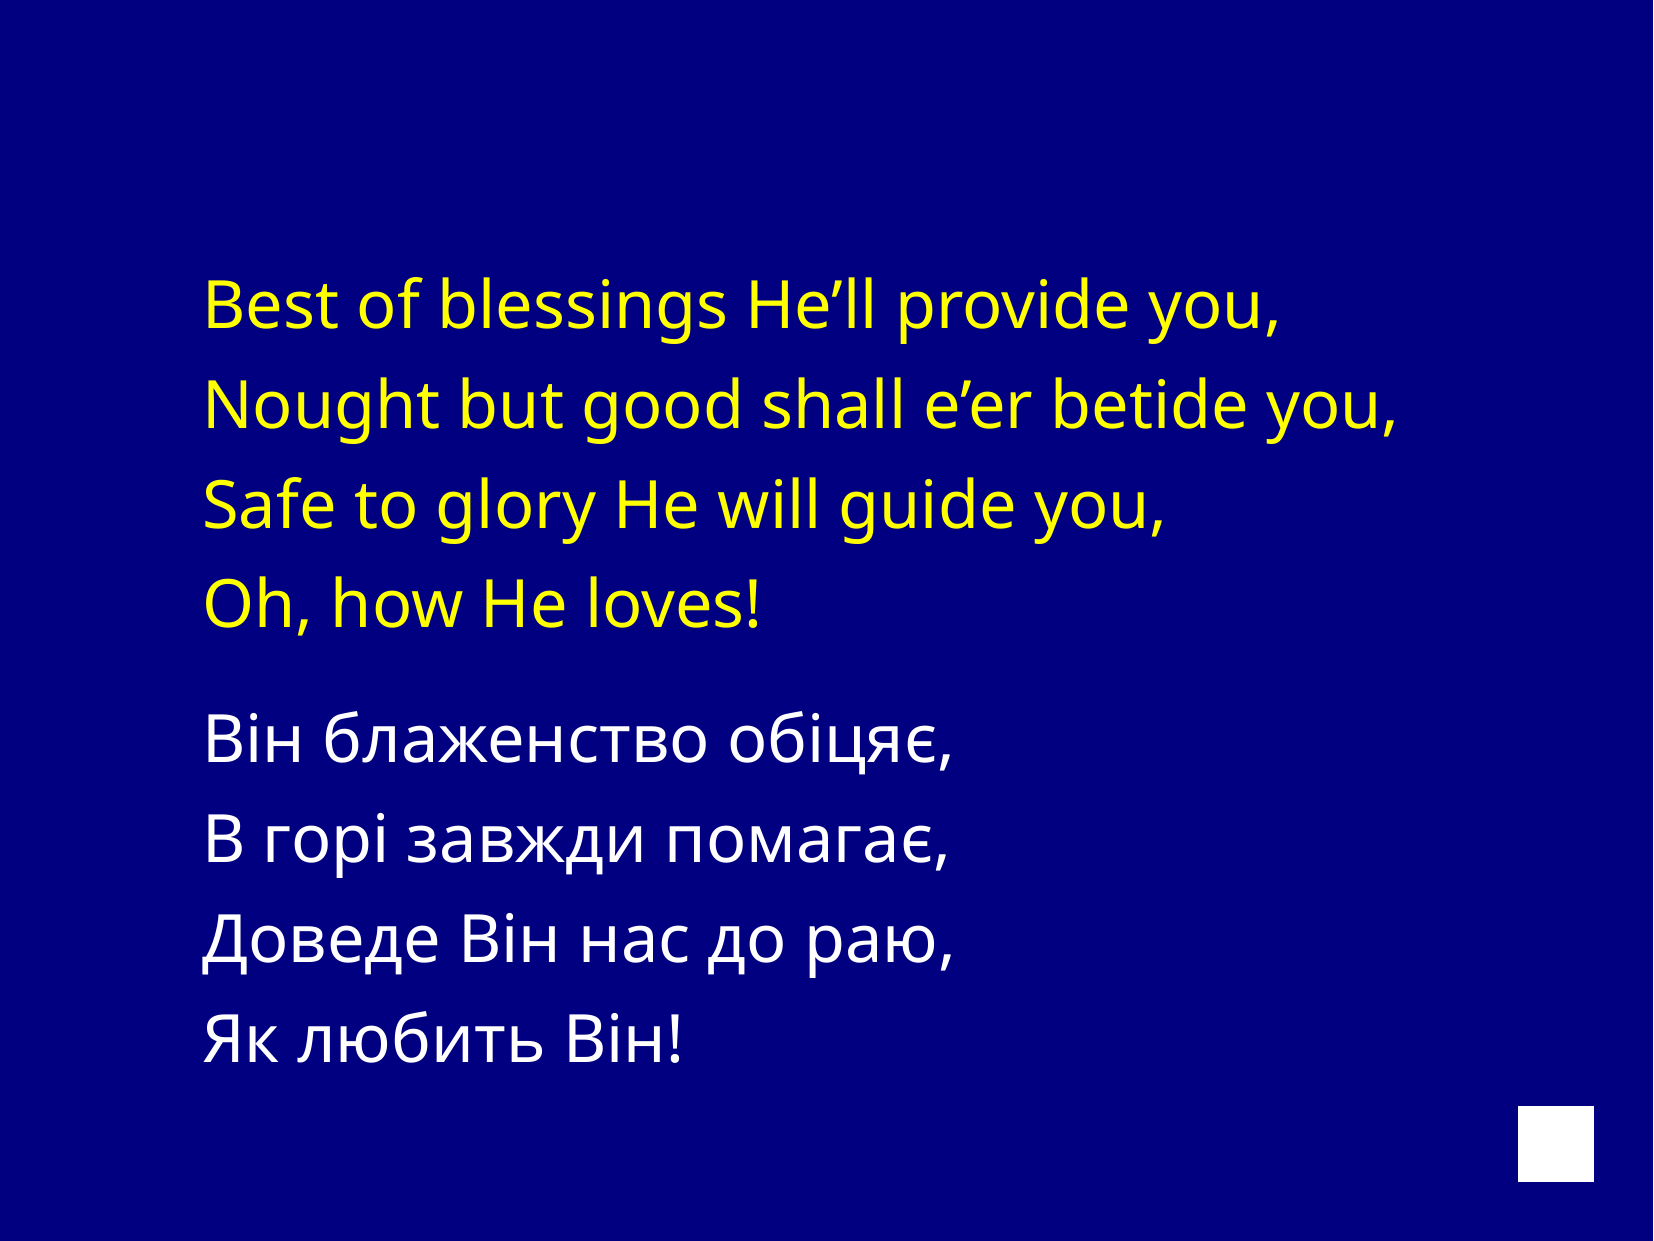

Best of blessings He’ll provide you,
	Nought but good shall e’er betide you,
	Safe to glory He will guide you,
	Oh, how He loves!
	Він блаженство обіцяє,
	В горі завжди помагає,
	Доведе Він нас до раю,
	Як любить Він!